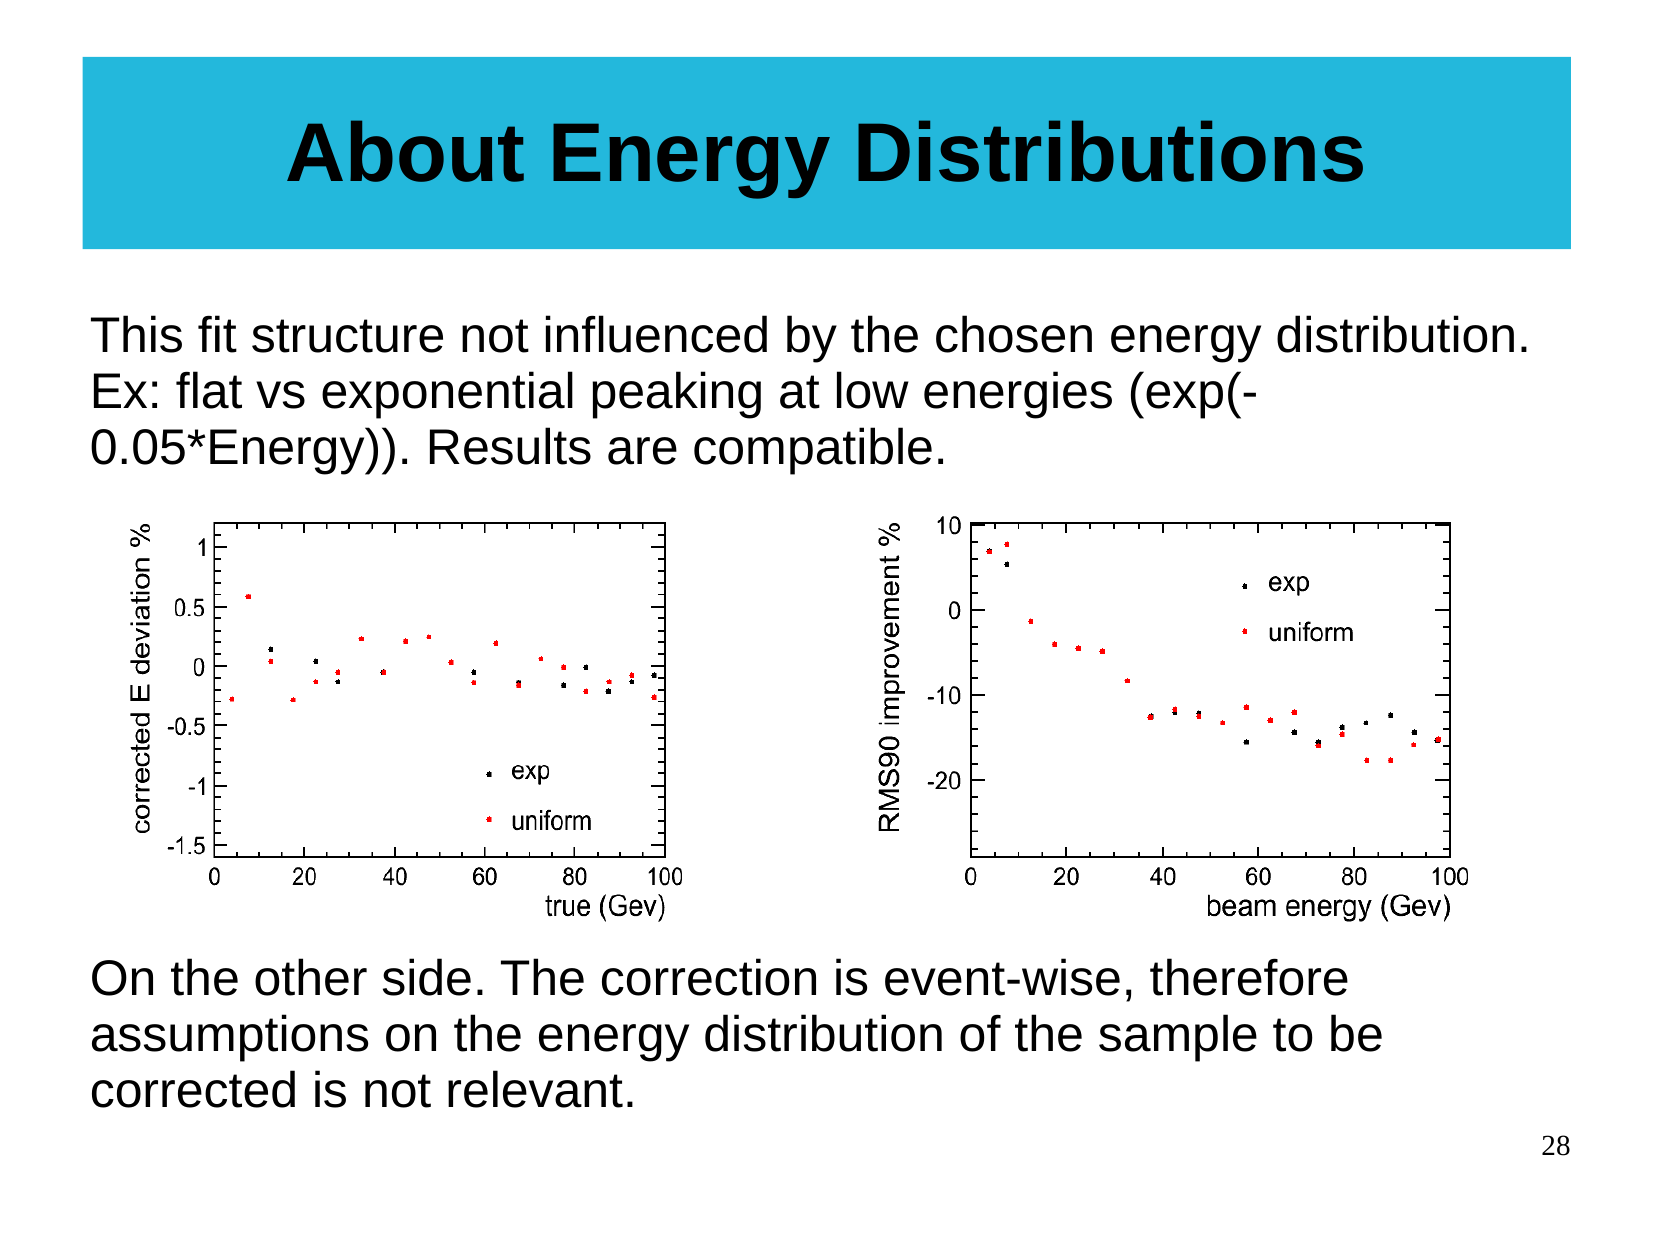

# About Energy Distributions
This fit structure not influenced by the chosen energy distribution. Ex: flat vs exponential peaking at low energies (exp(-0.05*Energy)). Results are compatible.
On the other side. The correction is event-wise, therefore assumptions on the energy distribution of the sample to be corrected is not relevant.
28